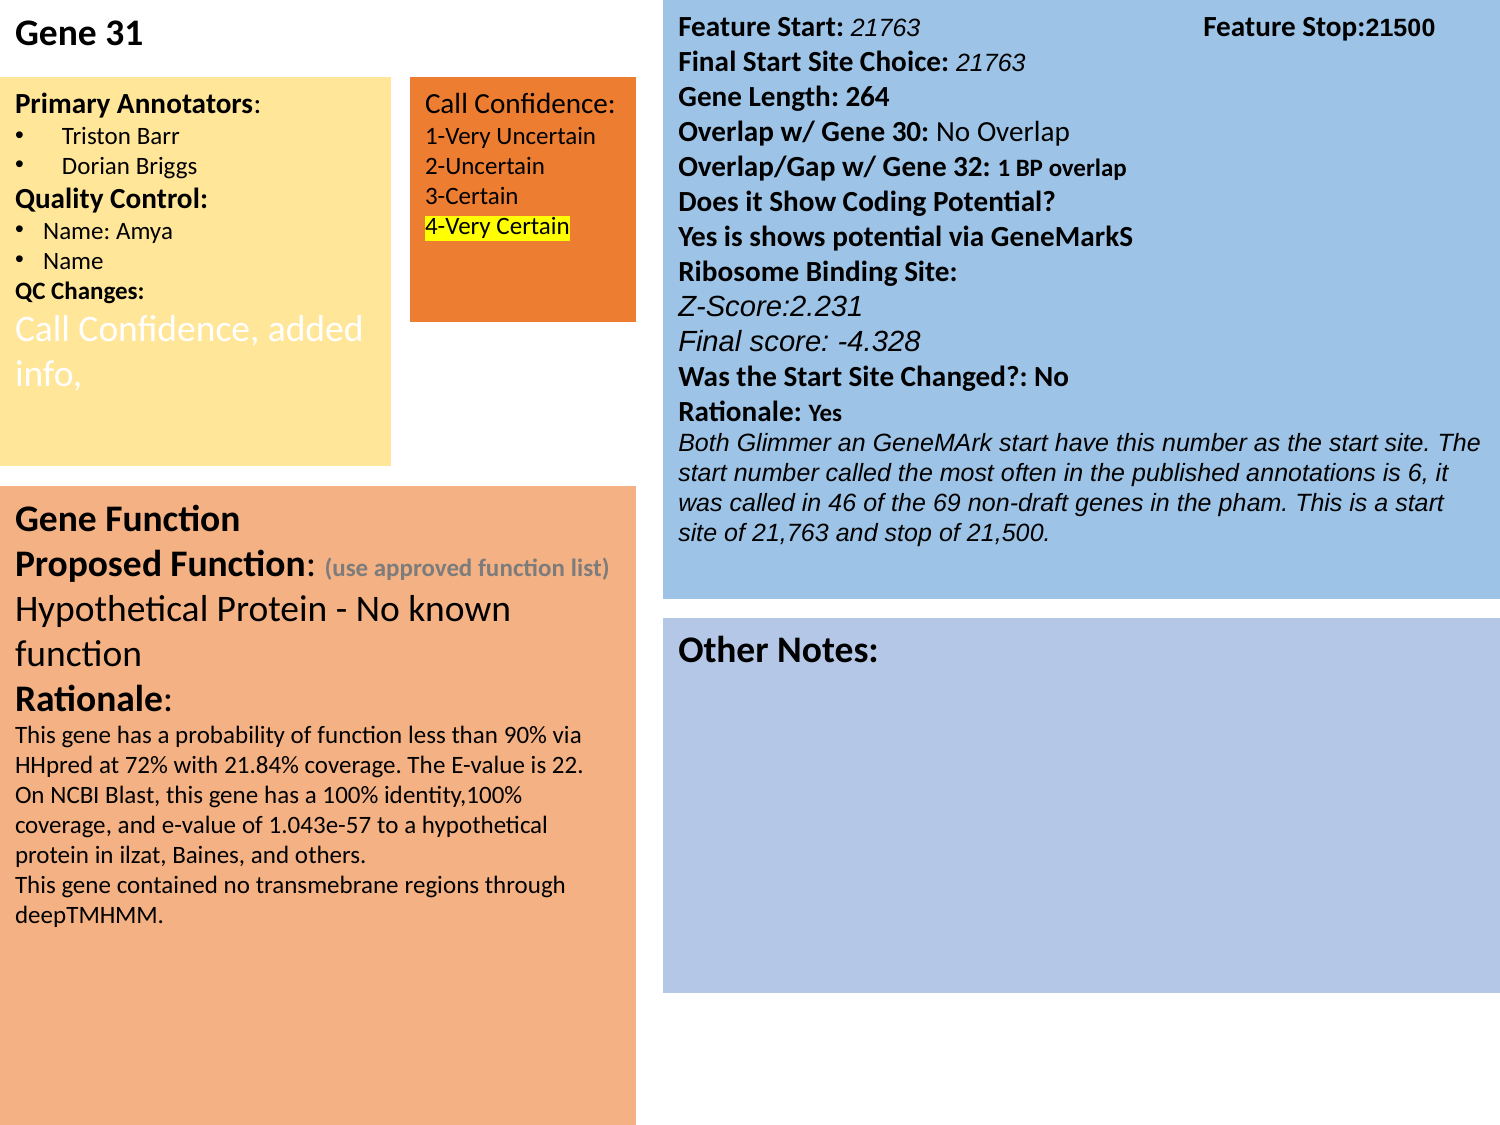

Gene 31
Feature Start: 21763				Feature Stop:21500
Final Start Site Choice: 21763
Gene Length: 264
Overlap w/ Gene 30: No Overlap
Overlap/Gap w/ Gene 32: 1 BP overlap
Does it Show Coding Potential?
Yes is shows potential via GeneMarkS
Ribosome Binding Site:
Z-Score:2.231
Final score: -4.328
Was the Start Site Changed?: No
Rationale: Yes
Both Glimmer an GeneMArk start have this number as the start site. The start number called the most often in the published annotations is 6, it was called in 46 of the 69 non-draft genes in the pham. This is a start site of 21,763 and stop of 21,500.
Primary Annotators:
Triston Barr
Dorian Briggs
Quality Control:
Name: Amya
Name
QC Changes:
Call Confidence, added info,
Call Confidence:
1-Very Uncertain
2-Uncertain
3-Certain
4-Very Certain
Gene Function
Proposed Function: (use approved function list)
Hypothetical Protein - No known function
Rationale:
This gene has a probability of function less than 90% via HHpred at 72% with 21.84% coverage. The E-value is 22.
On NCBI Blast, this gene has a 100% identity,100% coverage, and e-value of 1.043e-57 to a hypothetical protein in ilzat, Baines, and others.
This gene contained no transmebrane regions through deepTMHMM.
Other Notes: